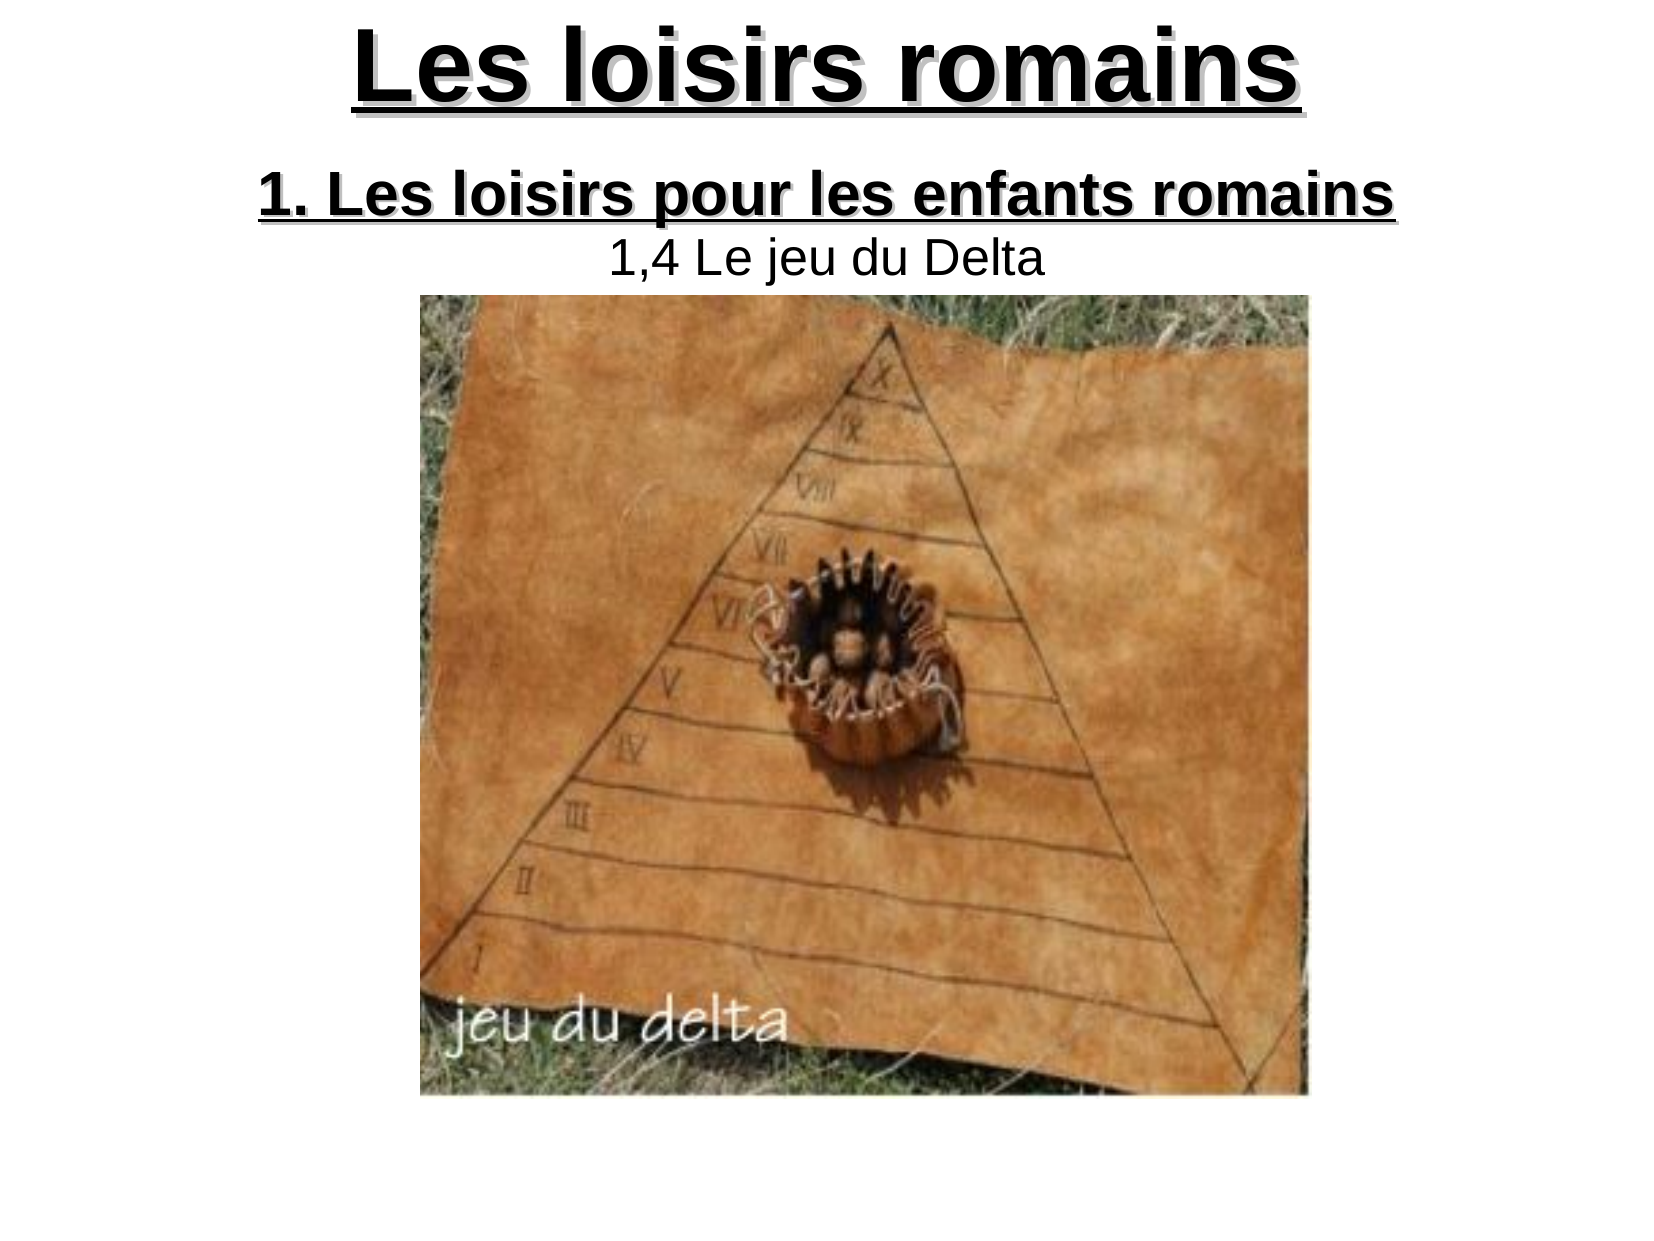

Les loisirs romains
1. Les loisirs pour les enfants romains
1,4 Le jeu du Delta